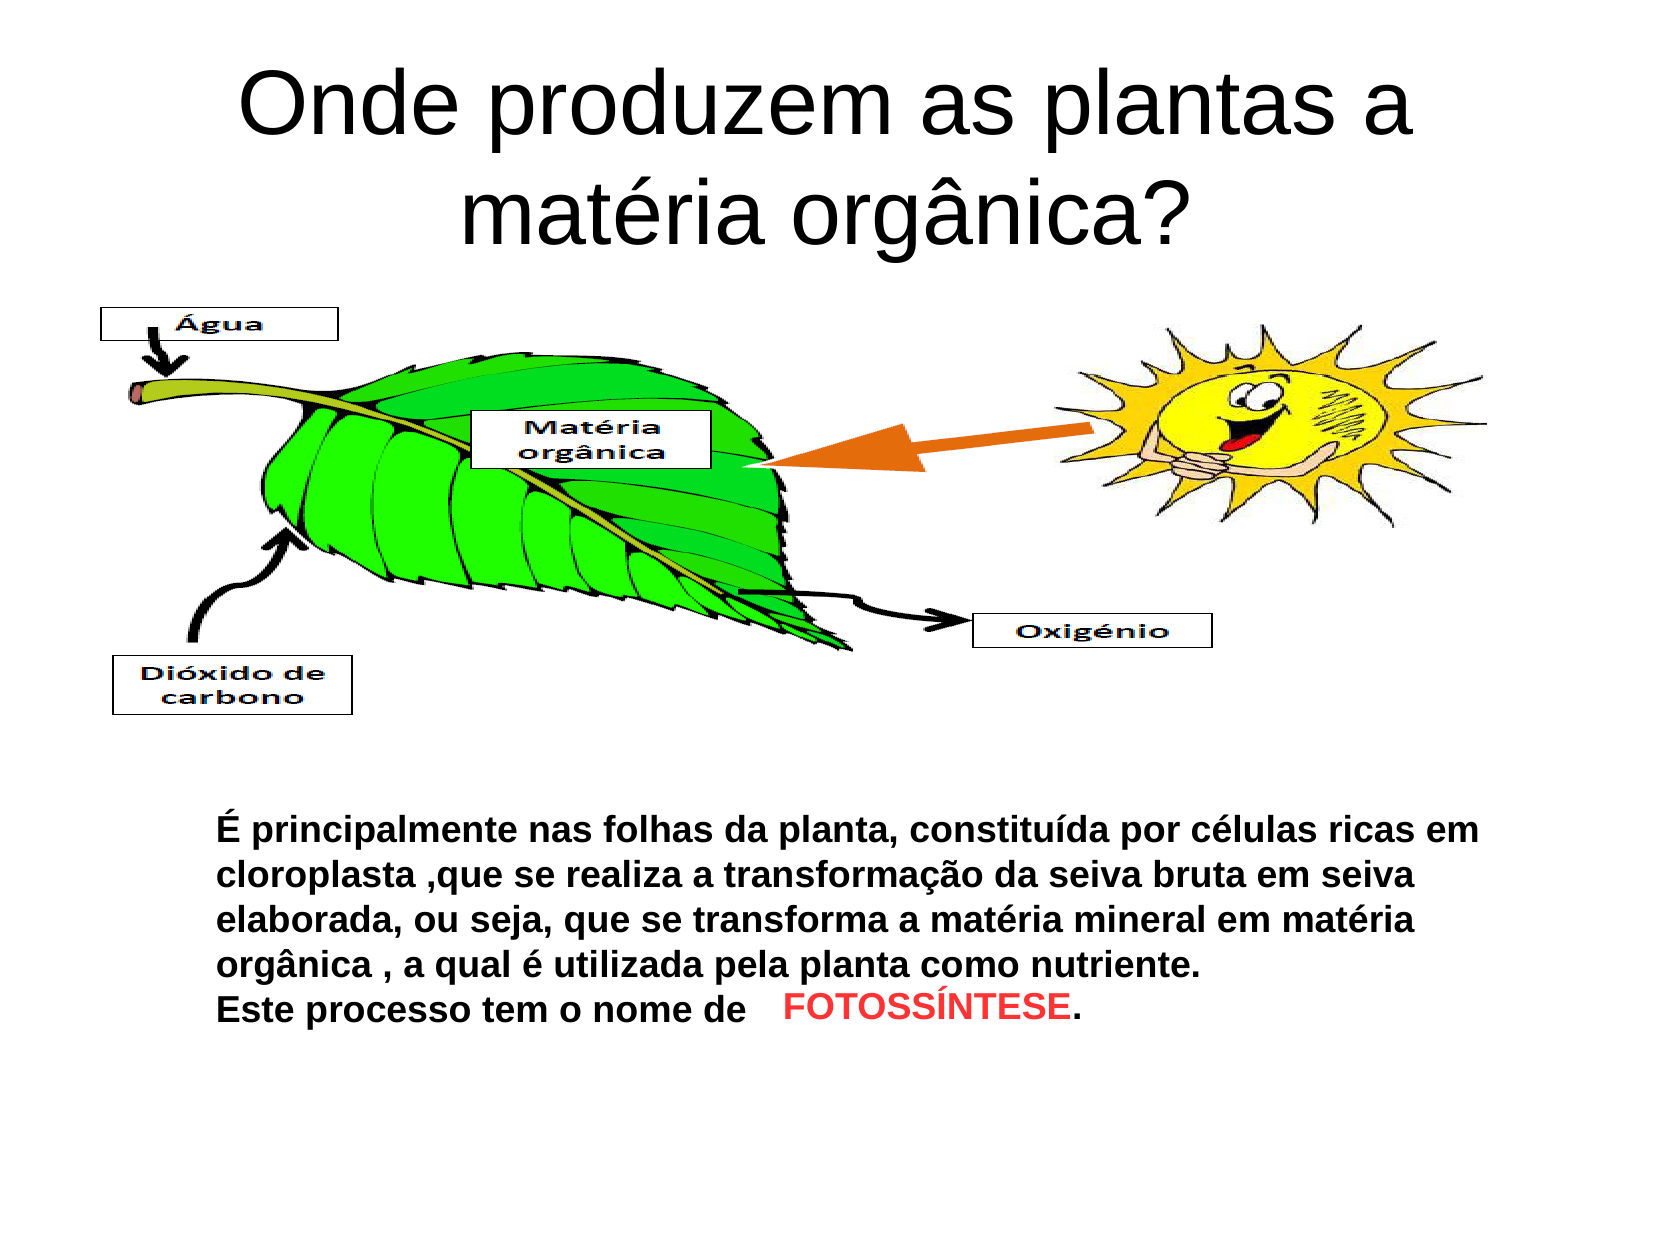

# Onde produzem as plantas a matéria orgânica?
É principalmente nas folhas da planta, constituída por células ricas em cloroplasta ,que se realiza a transformação da seiva bruta em seiva elaborada, ou seja, que se transforma a matéria mineral em matéria orgânica , a qual é utilizada pela planta como nutriente.
Este processo tem o nome de
 FOTOSSÍNTESE.